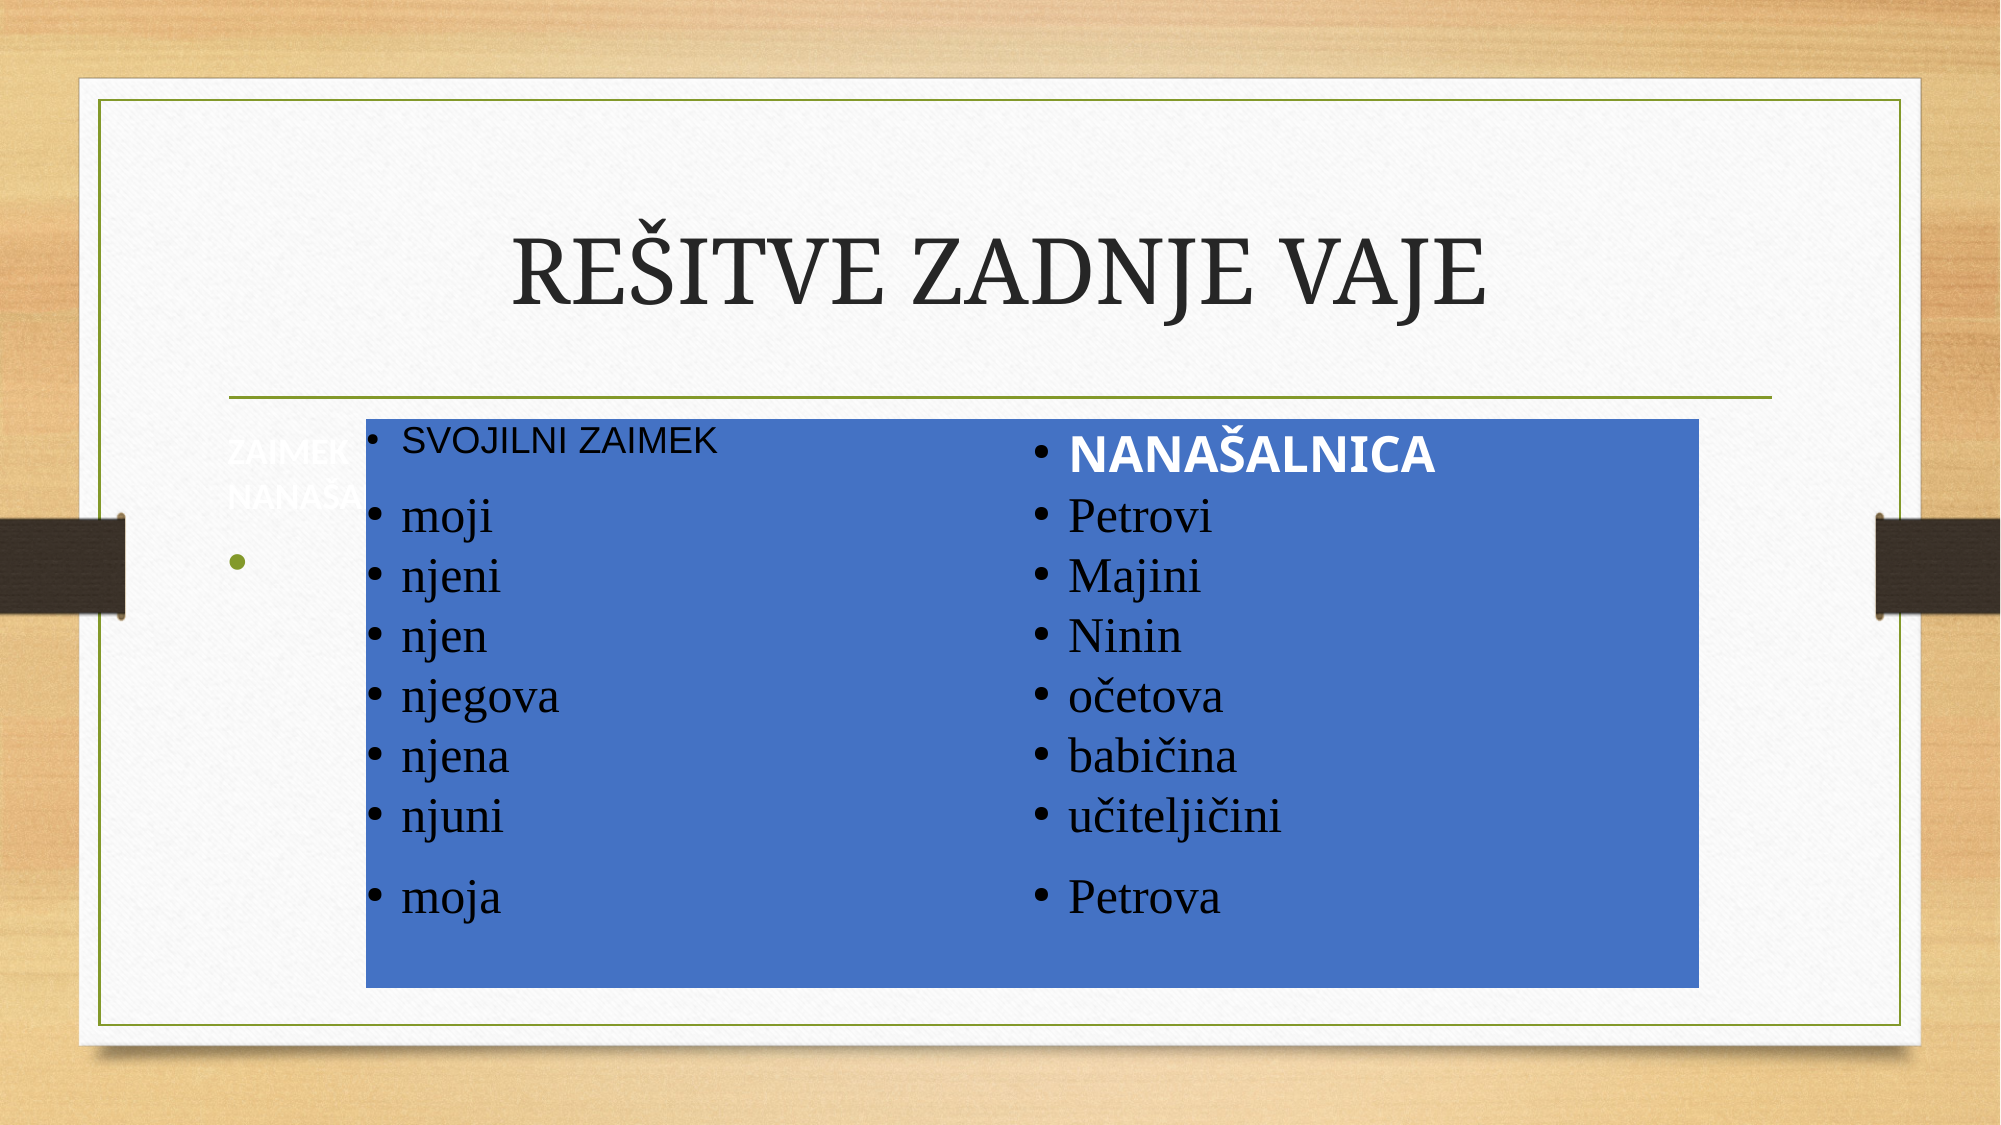

# REŠITVE ZADNJE VAJE
ZAIMEK
NANAŠALNICA
| SVOJILNI ZAIMEK | NANAŠALNICA |
| --- | --- |
| moji | Petrovi |
| njeni | Majini |
| njen | Ninin |
| njegova | očetova |
| njena | babičina |
| njuni | učiteljičini |
| moja | Petrova |
| | |